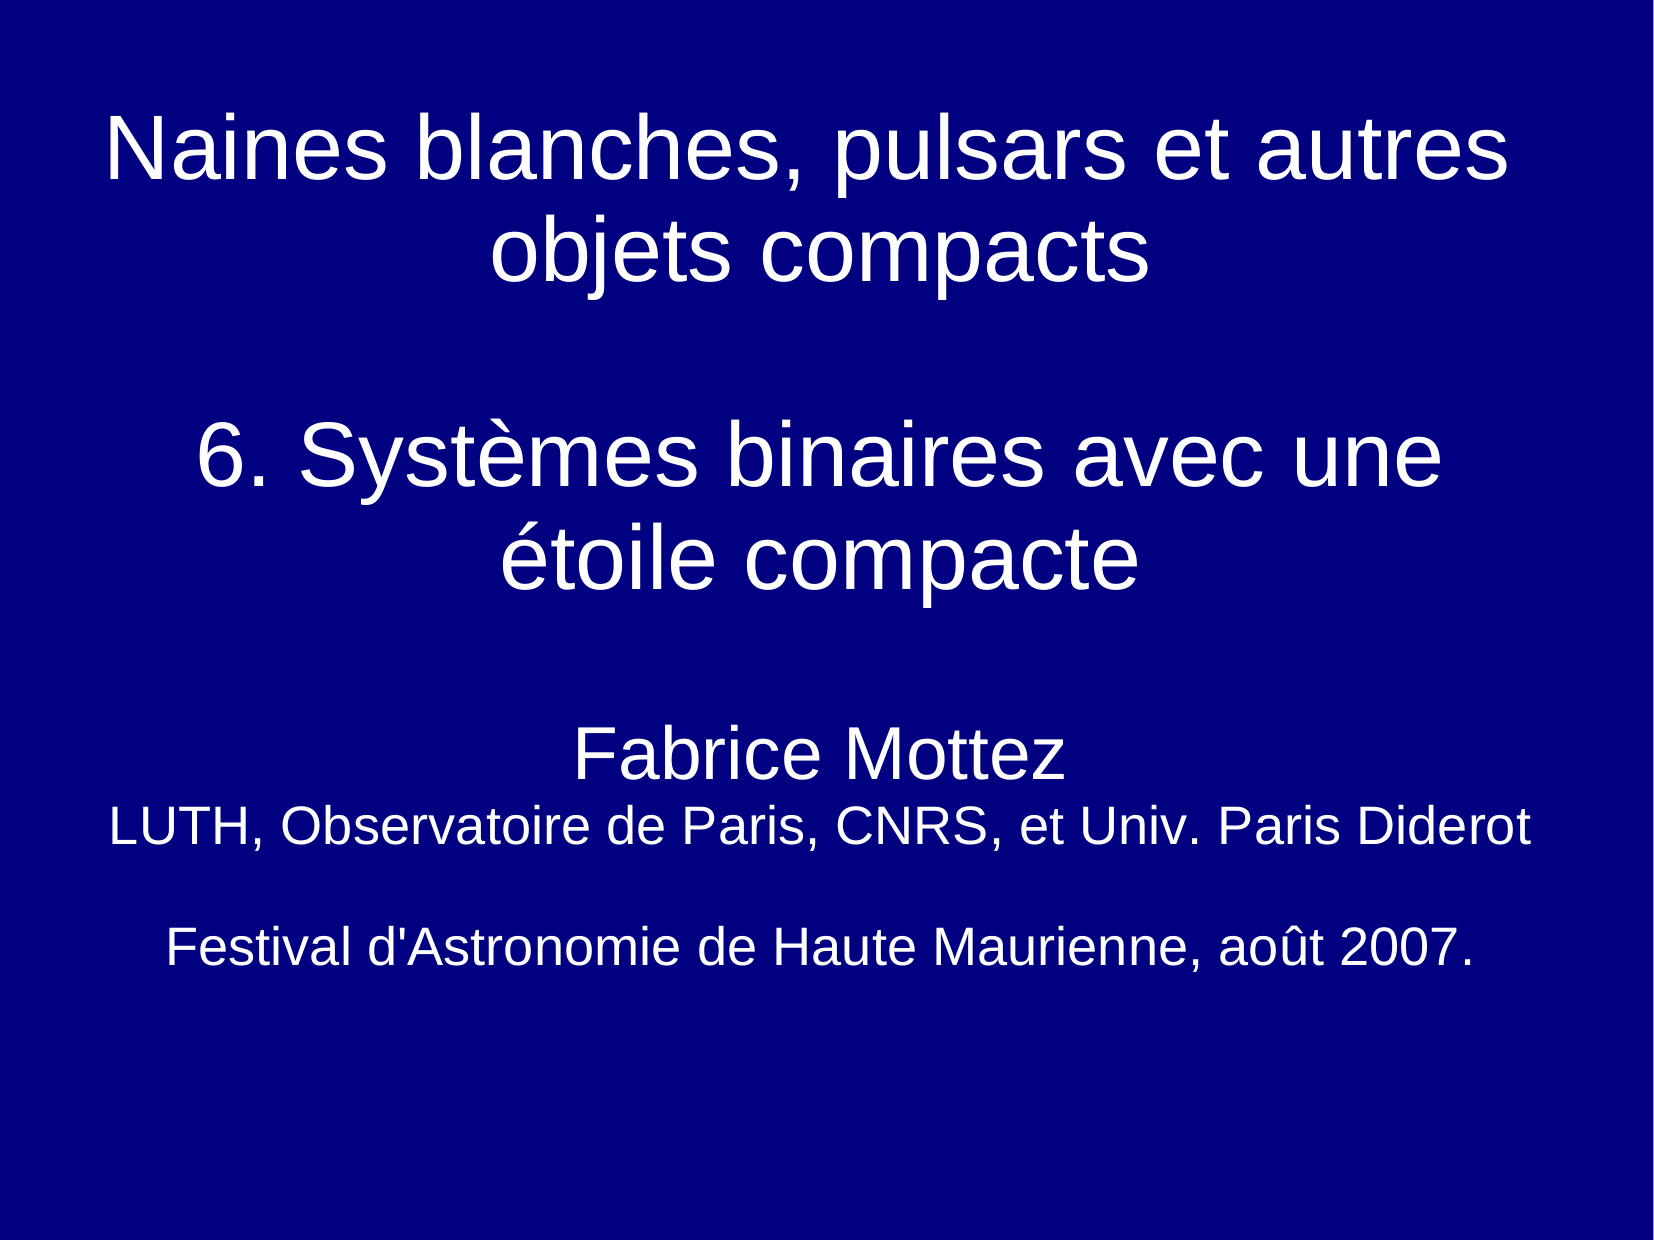

# Naines blanches, pulsars et autres objets compacts 6. Systèmes binaires avec une étoile compacte Fabrice Mottez LUTH, Observatoire de Paris, CNRS, et Univ. Paris Diderot Festival d'Astronomie de Haute Maurienne, août 2007.